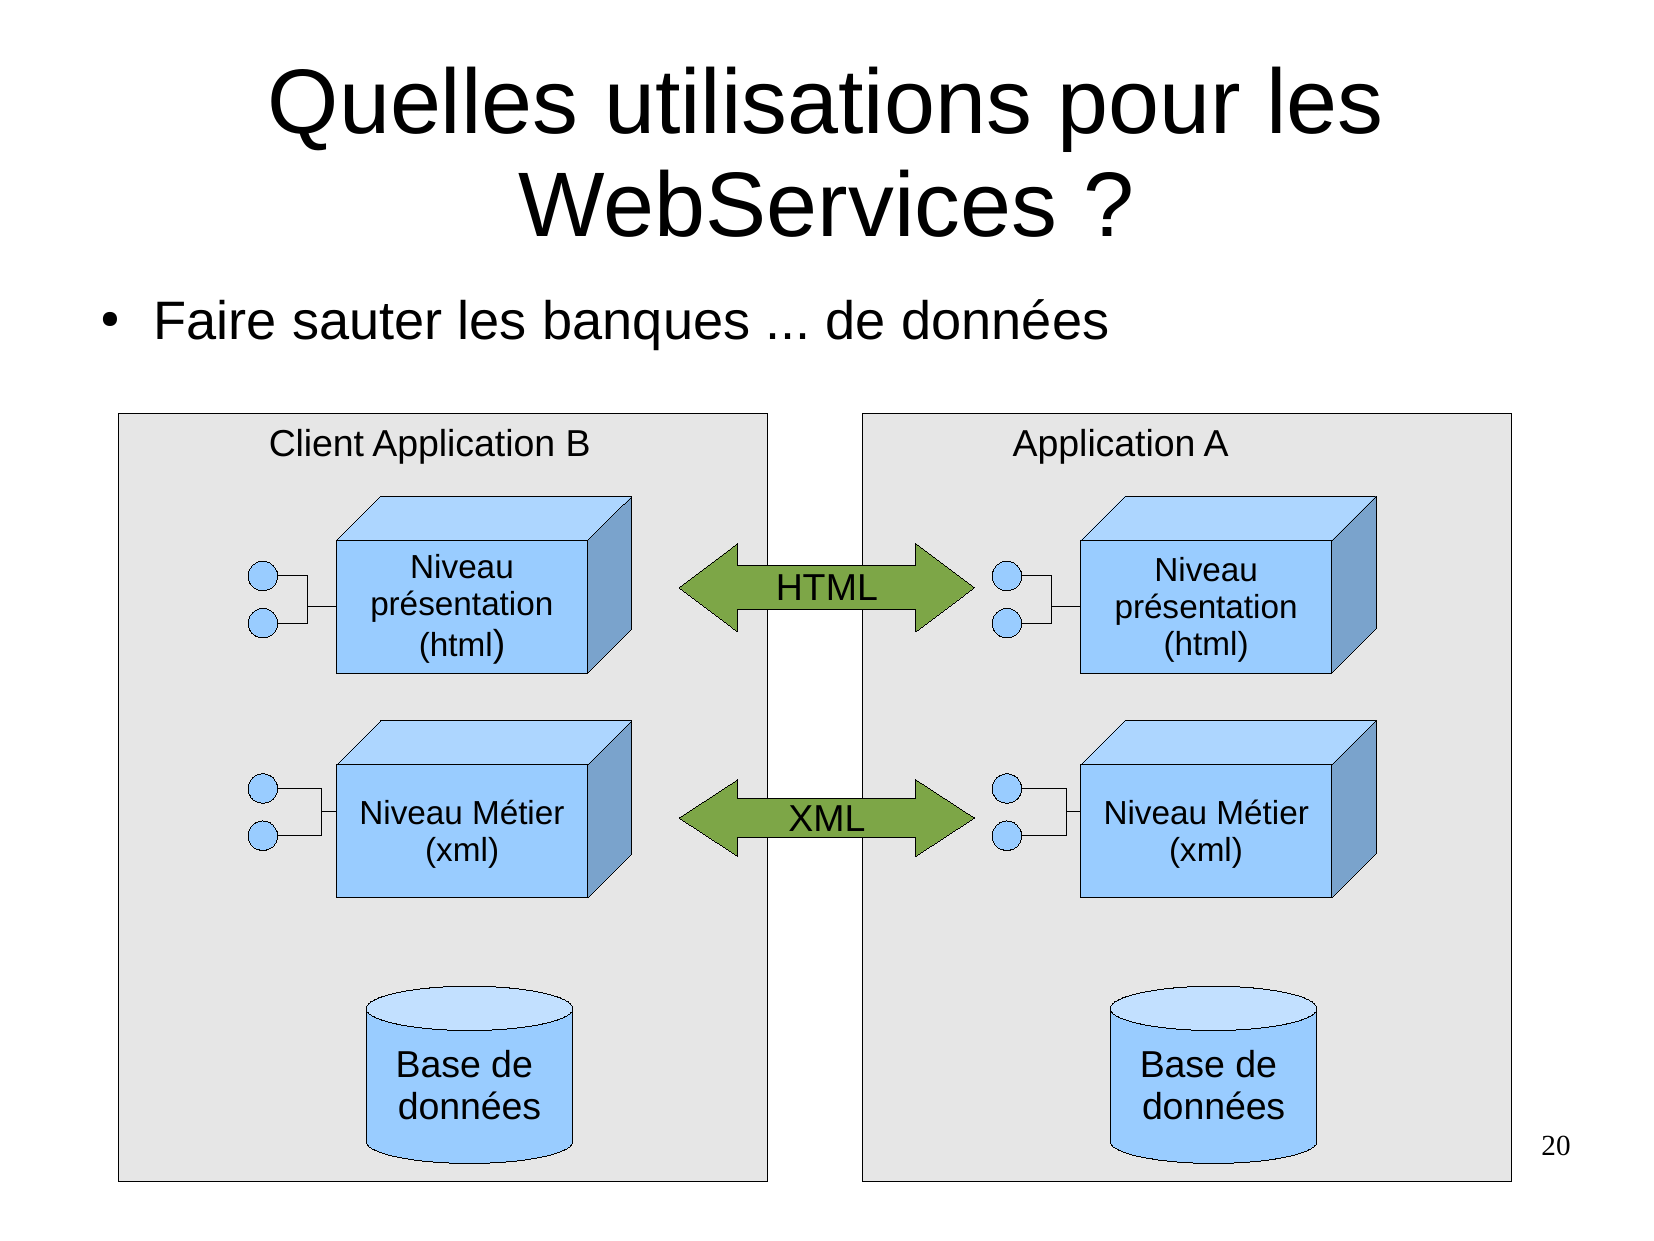

# Quelles utilisations pour les WebServices ?
Faire sauter les banques ... de données
Client Application B
Application A
Niveau
présentation
(html)
Niveau
présentation
(html)
HTML
Niveau Métier
(xml)
Niveau Métier
(xml)
XML
Base de
données
Base de
données
20